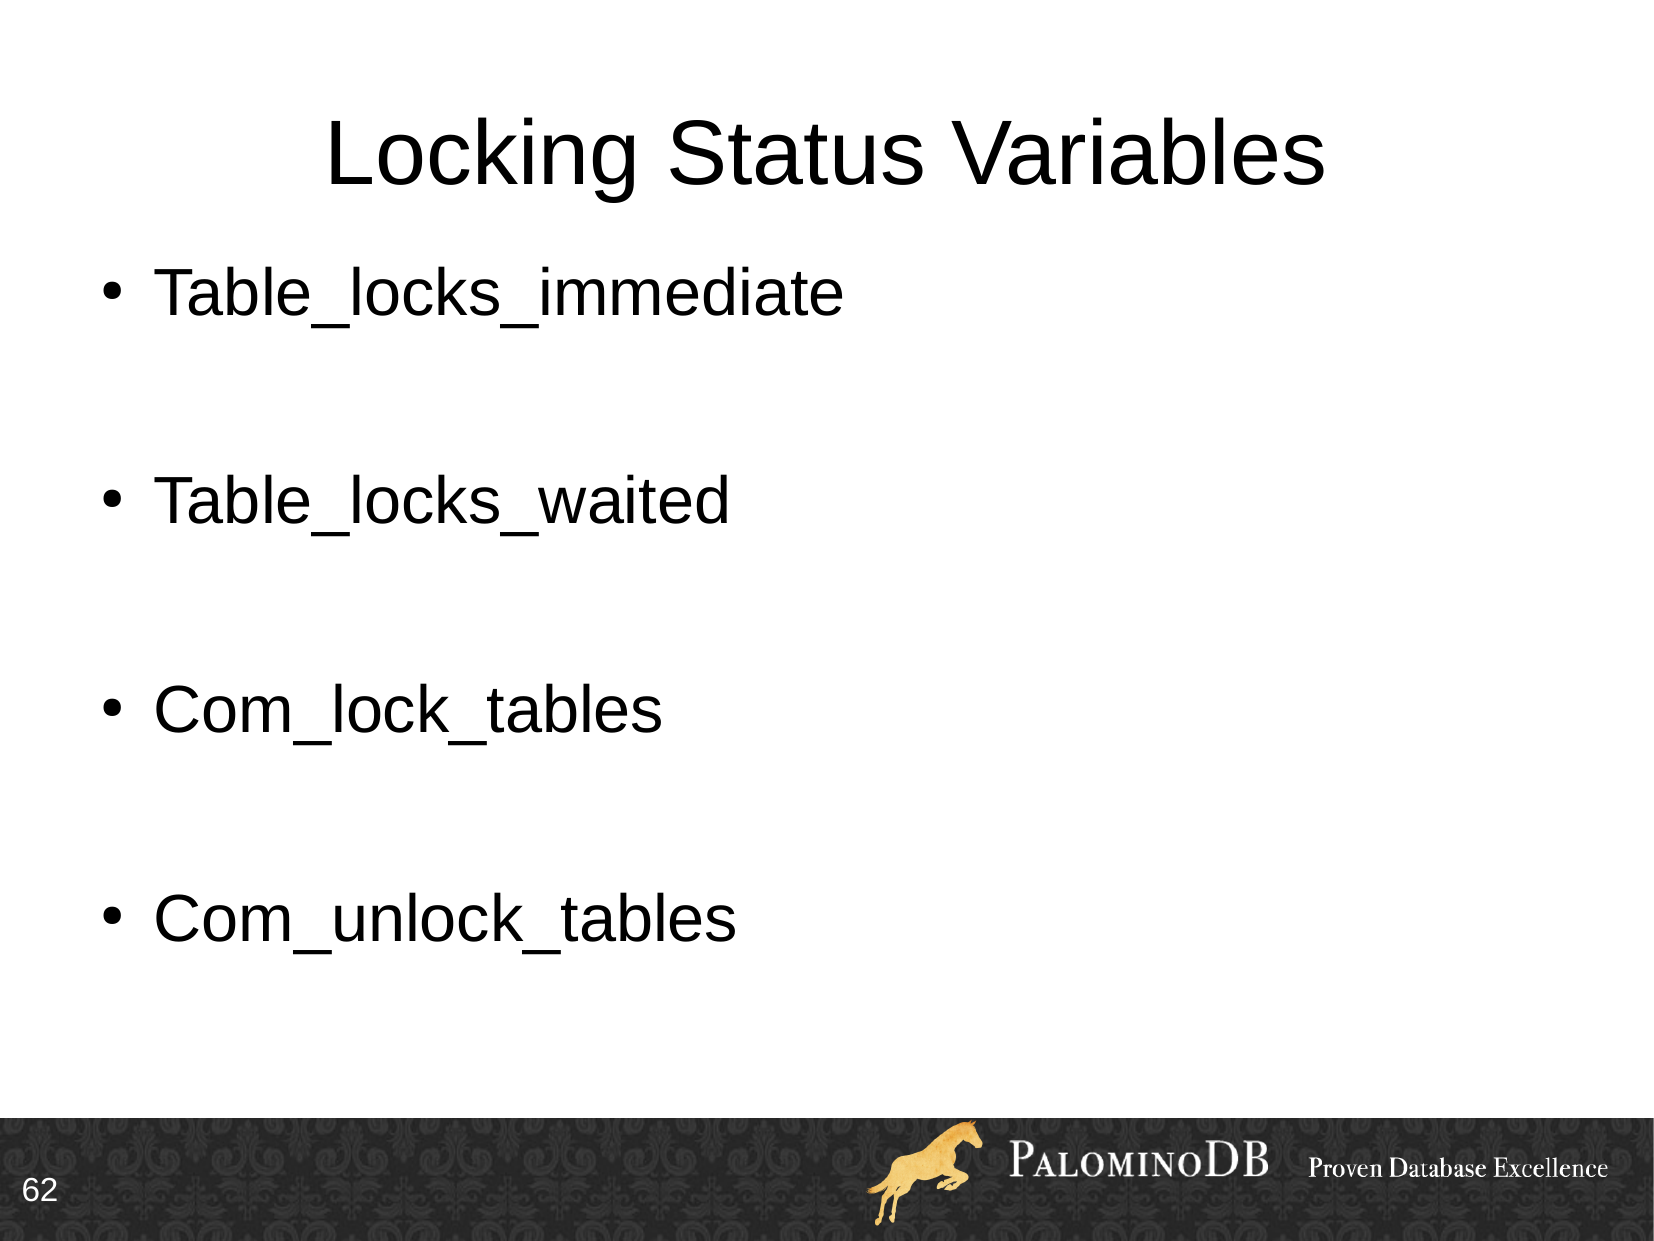

# Locking Status Variables
Table_locks_immediate
Table_locks_waited
Com_lock_tables
Com_unlock_tables